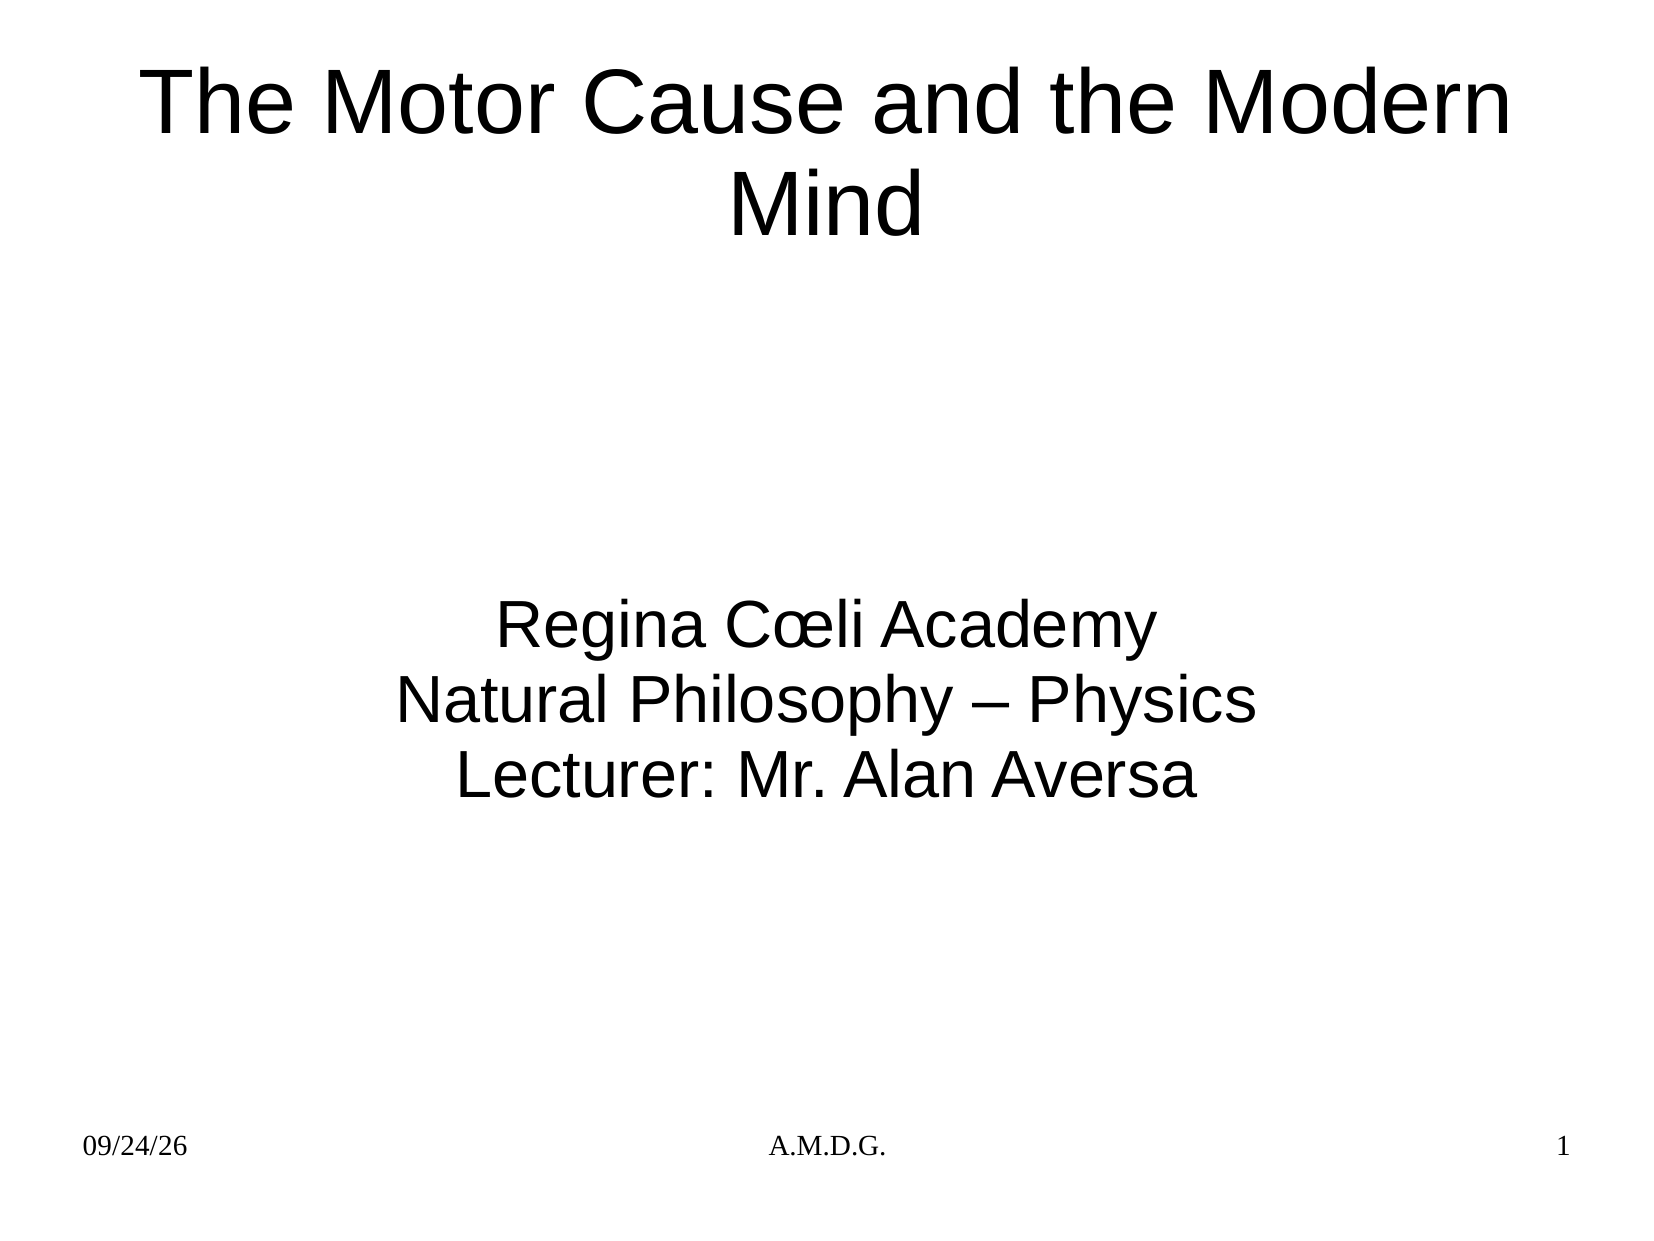

# The Motor Cause and the Modern Mind
Regina Cœli Academy
Natural Philosophy – Physics
Lecturer: Mr. Alan Aversa
A.M.D.G.
1